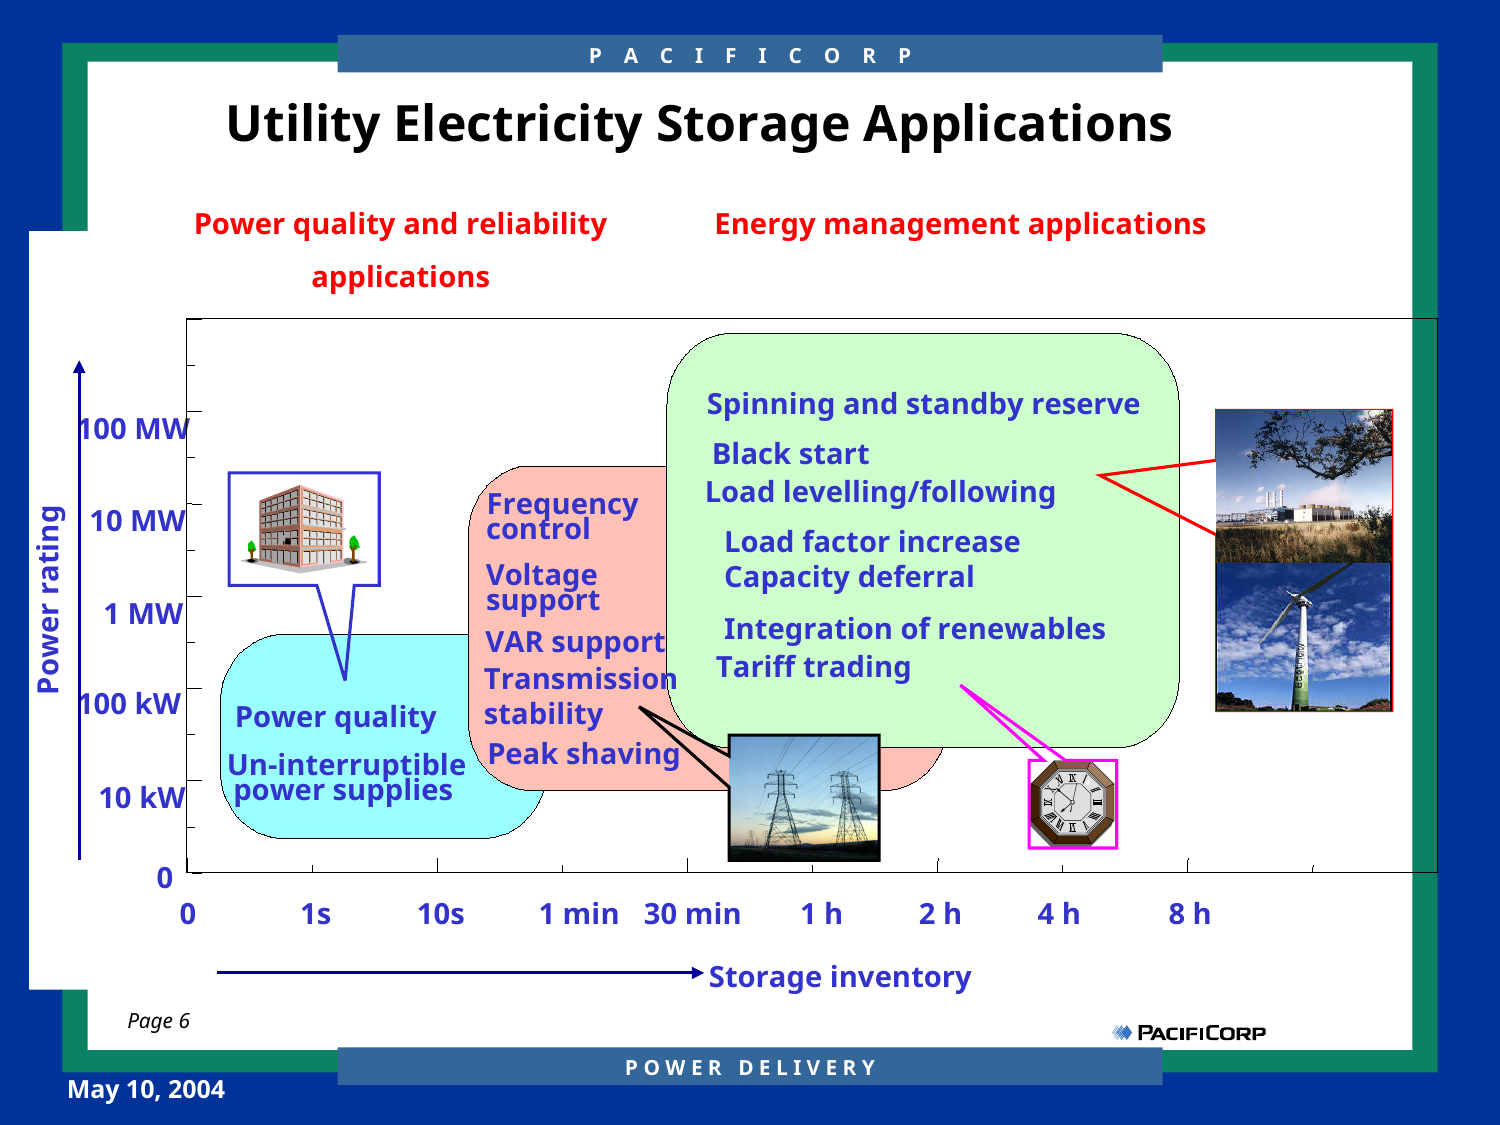

# Utility Electricity Storage Applications
Power quality and reliability
applications
Energy management applications
Spinning and standby reserve
100 MW
Black start
Load levelling/following
Frequency
10 MW
control
 Load factor increase
 Capacity deferral
Voltage
support
Power rating
1 MW
 Integration of renewables
 VAR support
 Tariff trading
 Transmission
 stability
100 kW
Power quality
Peak shaving
Un-interruptible
power supplies
10 kW
0
0
1s
10s
1 min
30 min
1 h
2 h
4 h
8 h
Storage inventory
6